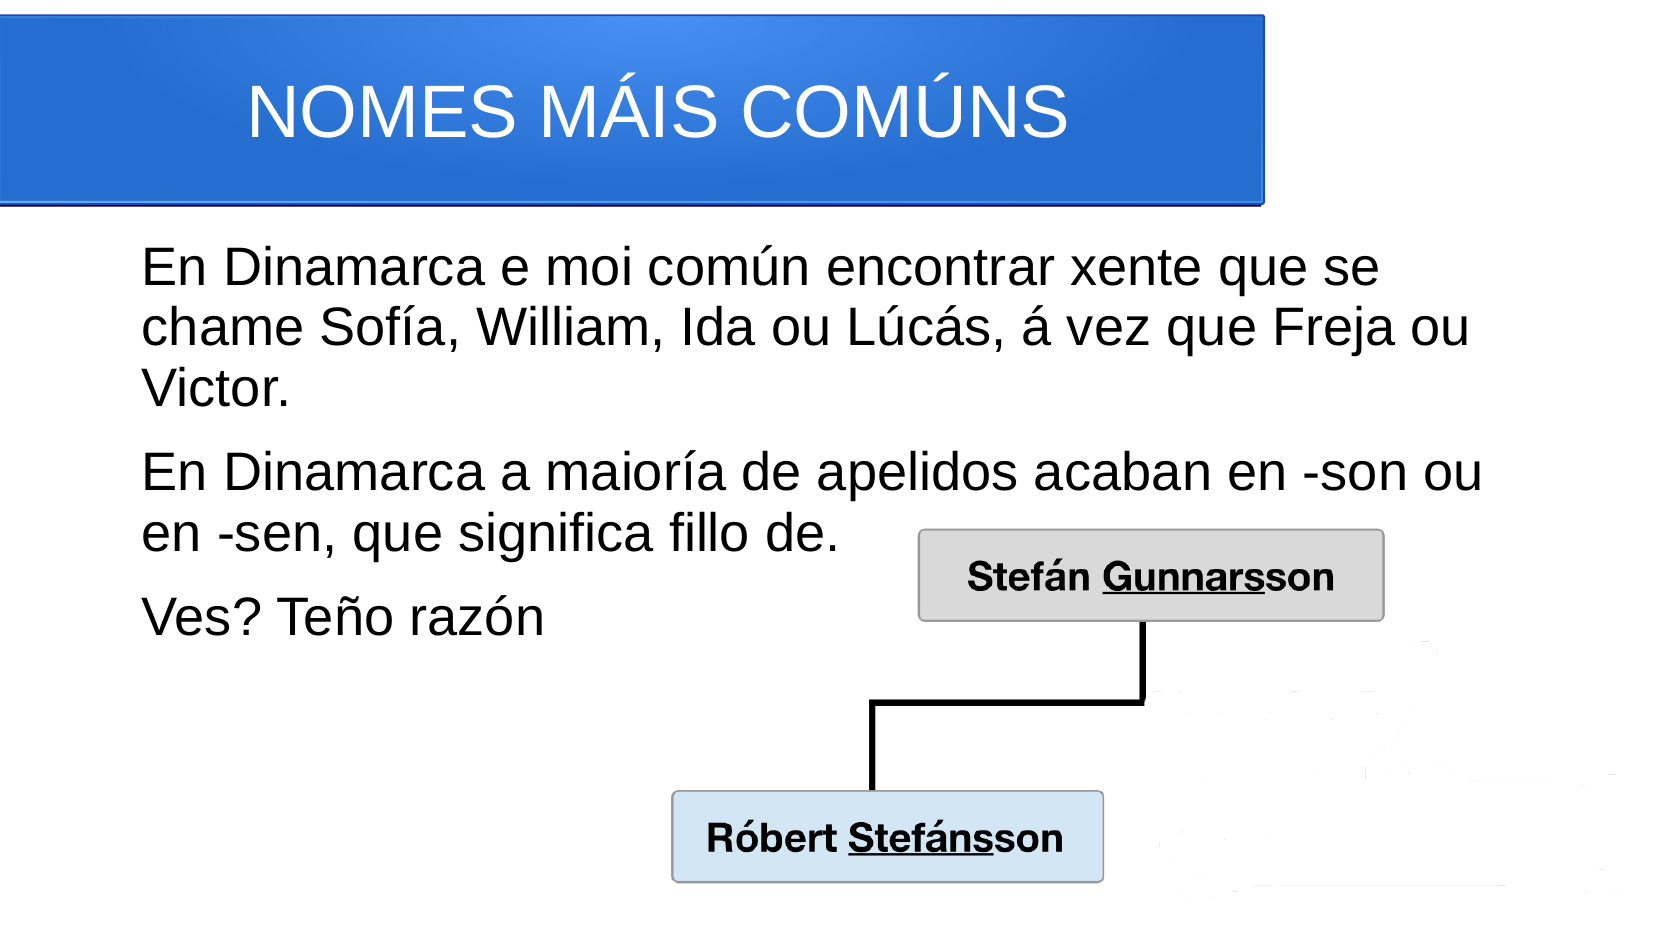

# NOMES MÁIS COMÚNS
En Dinamarca e moi común encontrar xente que se chame Sofía, William, Ida ou Lúcás, á vez que Freja ou Victor.
En Dinamarca a maioría de apelidos acaban en -son ou en -sen, que significa fillo de.
Ves? Teño razón